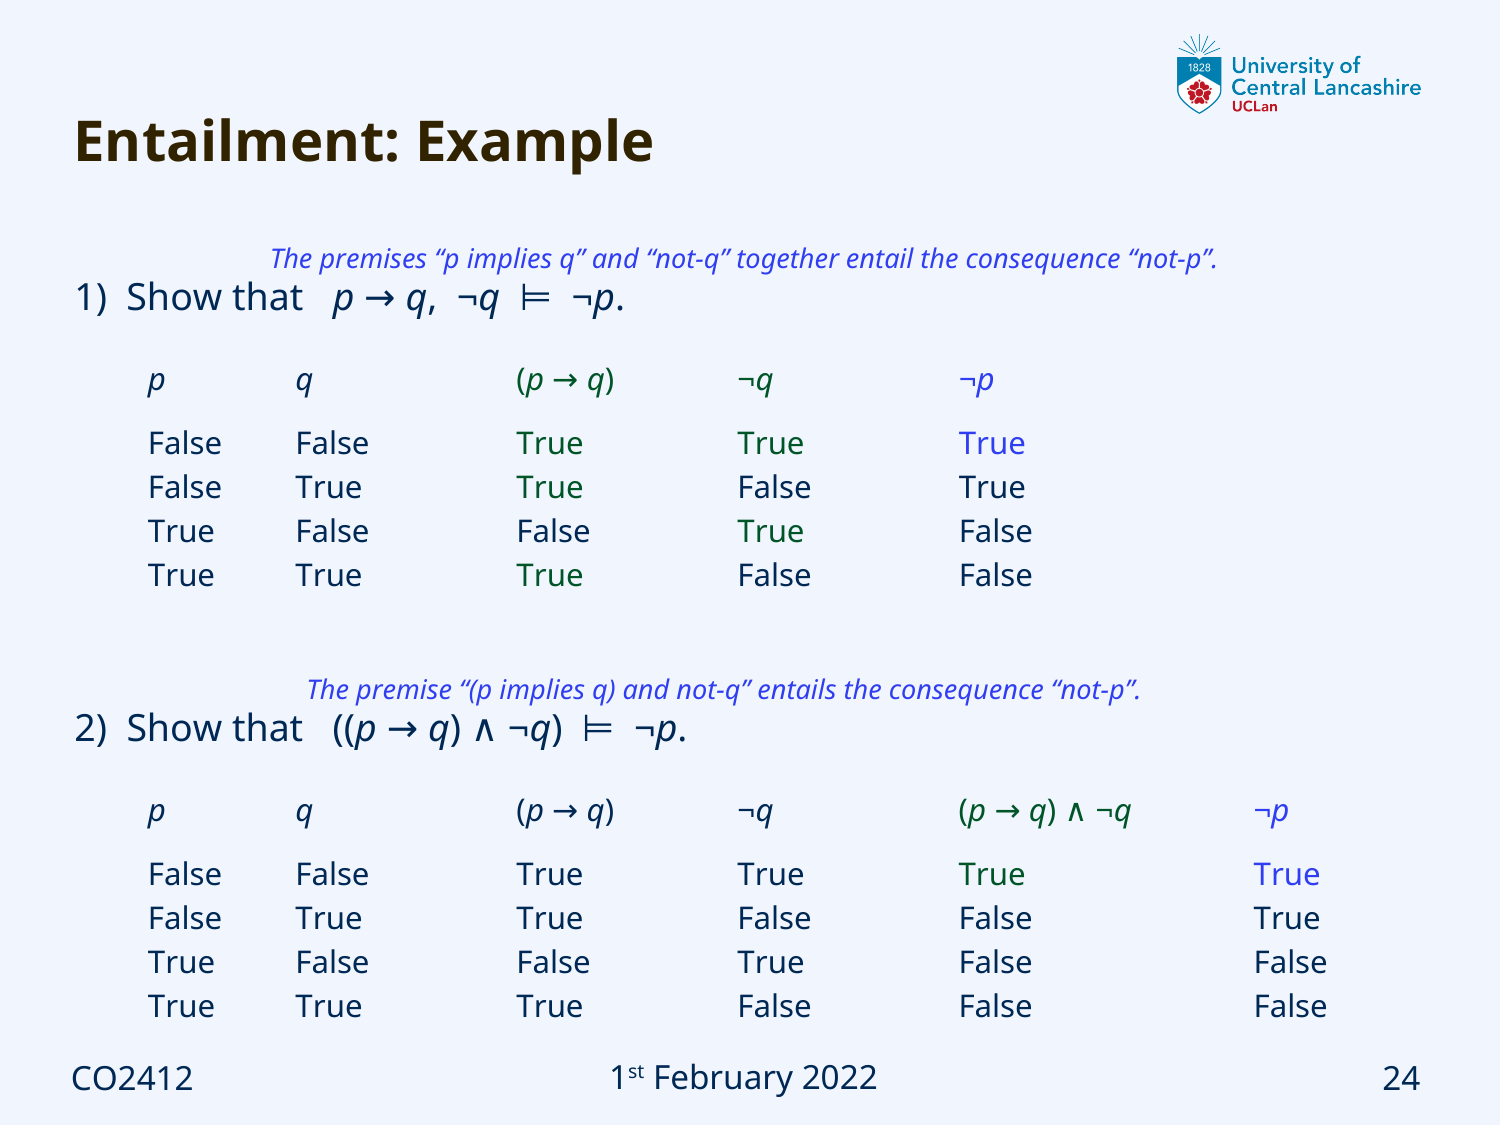

# Entailment: Example
The premises “p implies q” and “not-q” together entail the consequence “not-p”.
1) Show that p → q, ¬q ⊨ ¬p.
	p		q			(p → q)		¬q			¬p
	False	False		True			True			True
	False	True			True			False		True
	True		False		False		True			False
	True		True			True			False		False
The premise “(p implies q) and not-q” entails the consequence “not-p”.
2) Show that ((p → q) ∧ ¬q) ⊨ ¬p.
	p		q			(p → q)		¬q			(p → q) ∧ ¬q		¬p
	False	False		True			True			True				True
	False	True			True			False		False			True
	True		False		False		True			False			False
	True		True			True			False		False			False